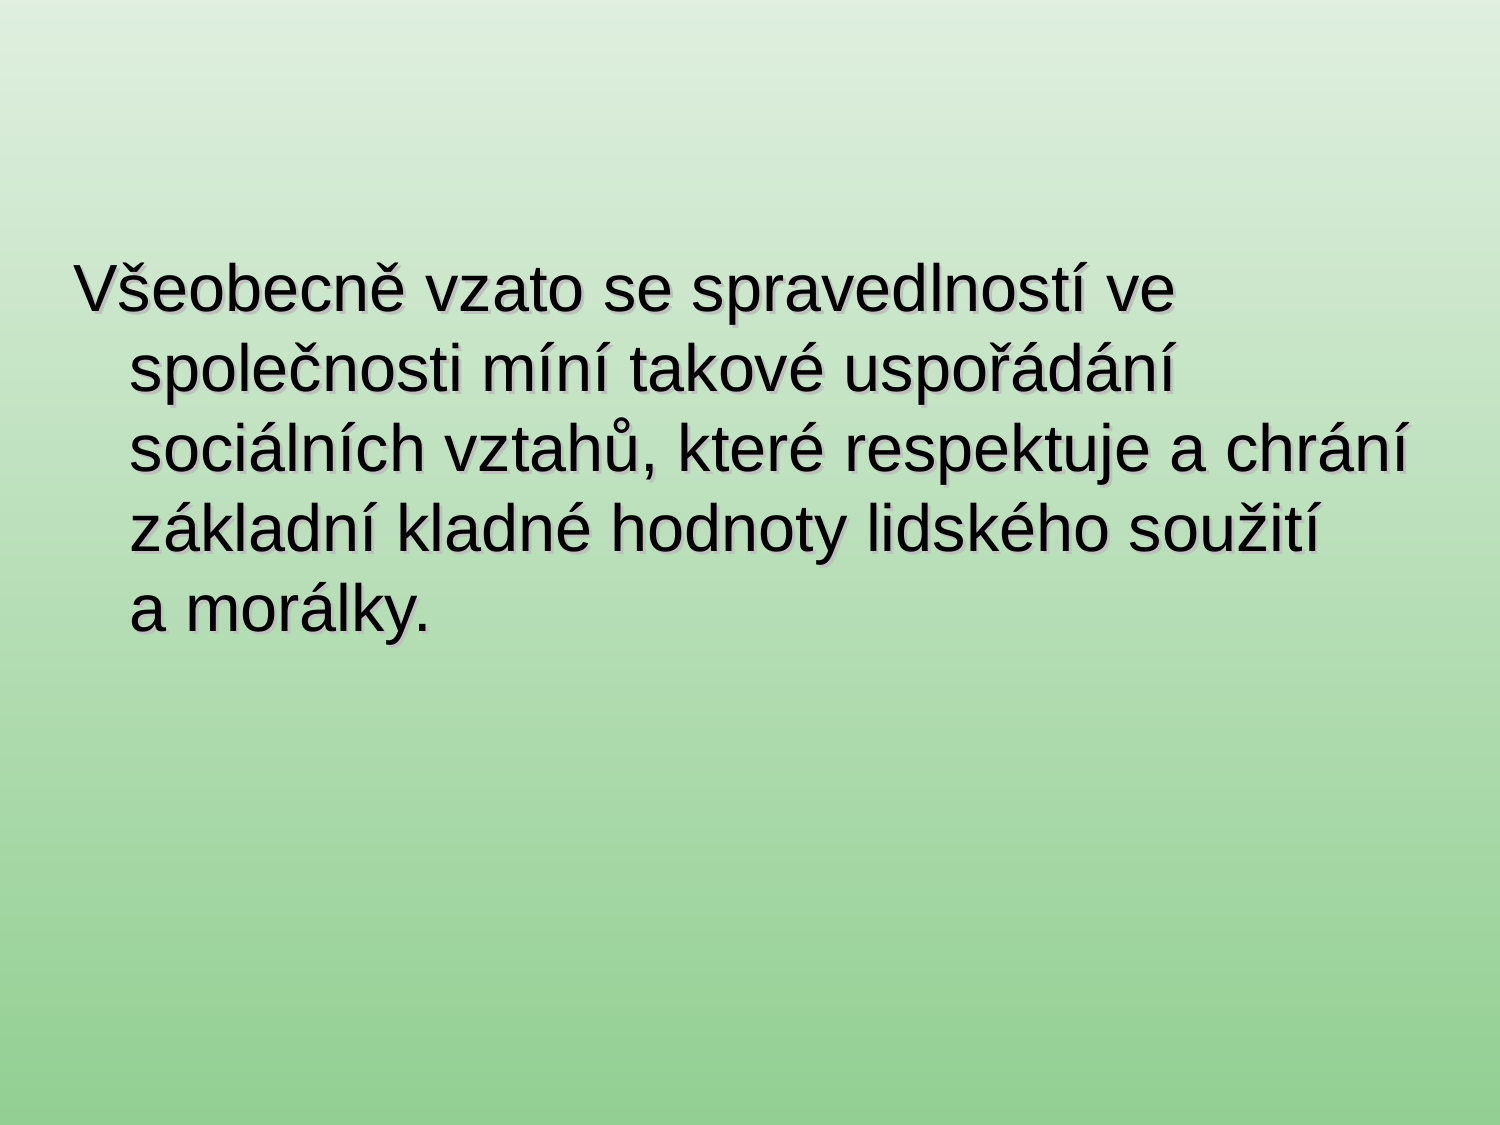

# Všeobecně vzato se spravedlností ve společnosti míní takové uspořádání sociálních vztahů, které respektuje a chrání základní kladné hodnoty lidského soužití a morálky.